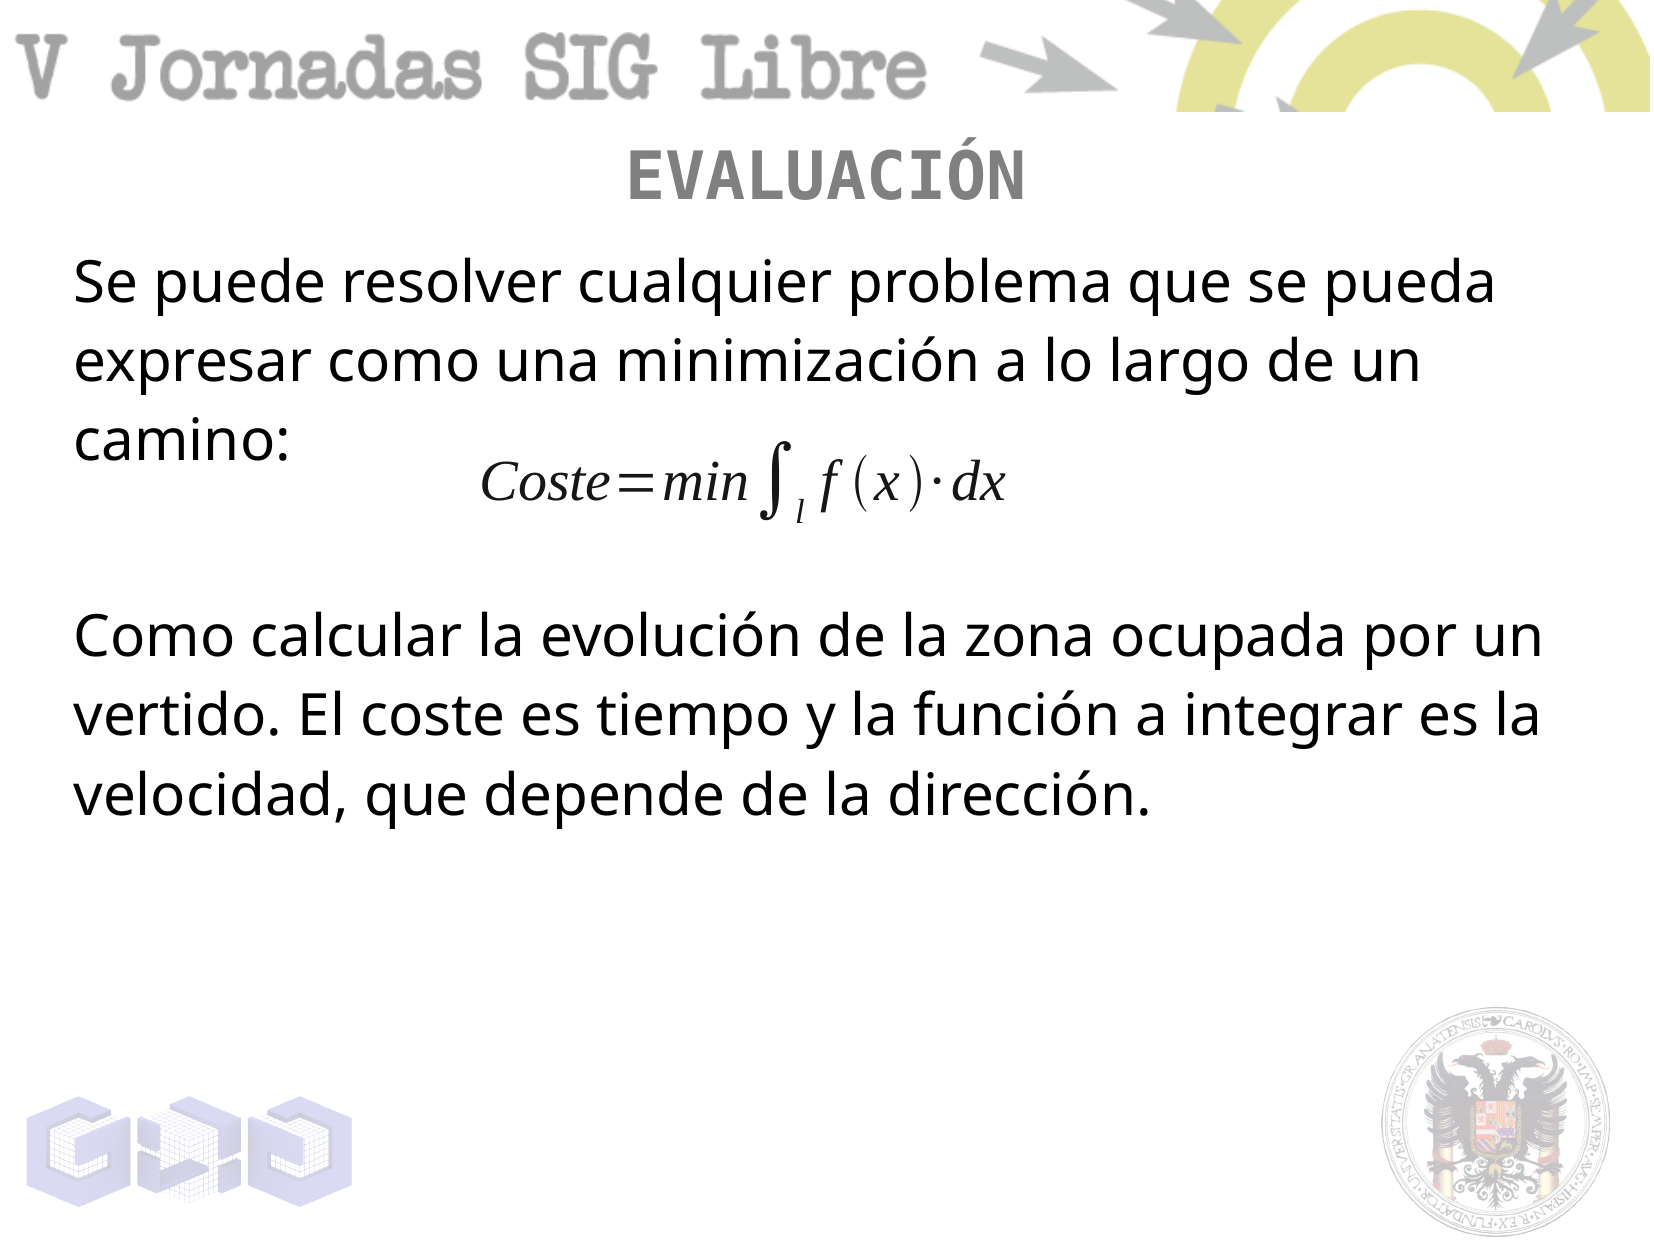

EVALUACIÓN
Se puede resolver cualquier problema que se pueda expresar como una minimización a lo largo de un camino:
Como calcular la evolución de la zona ocupada por un vertido. El coste es tiempo y la función a integrar es la velocidad, que depende de la dirección.